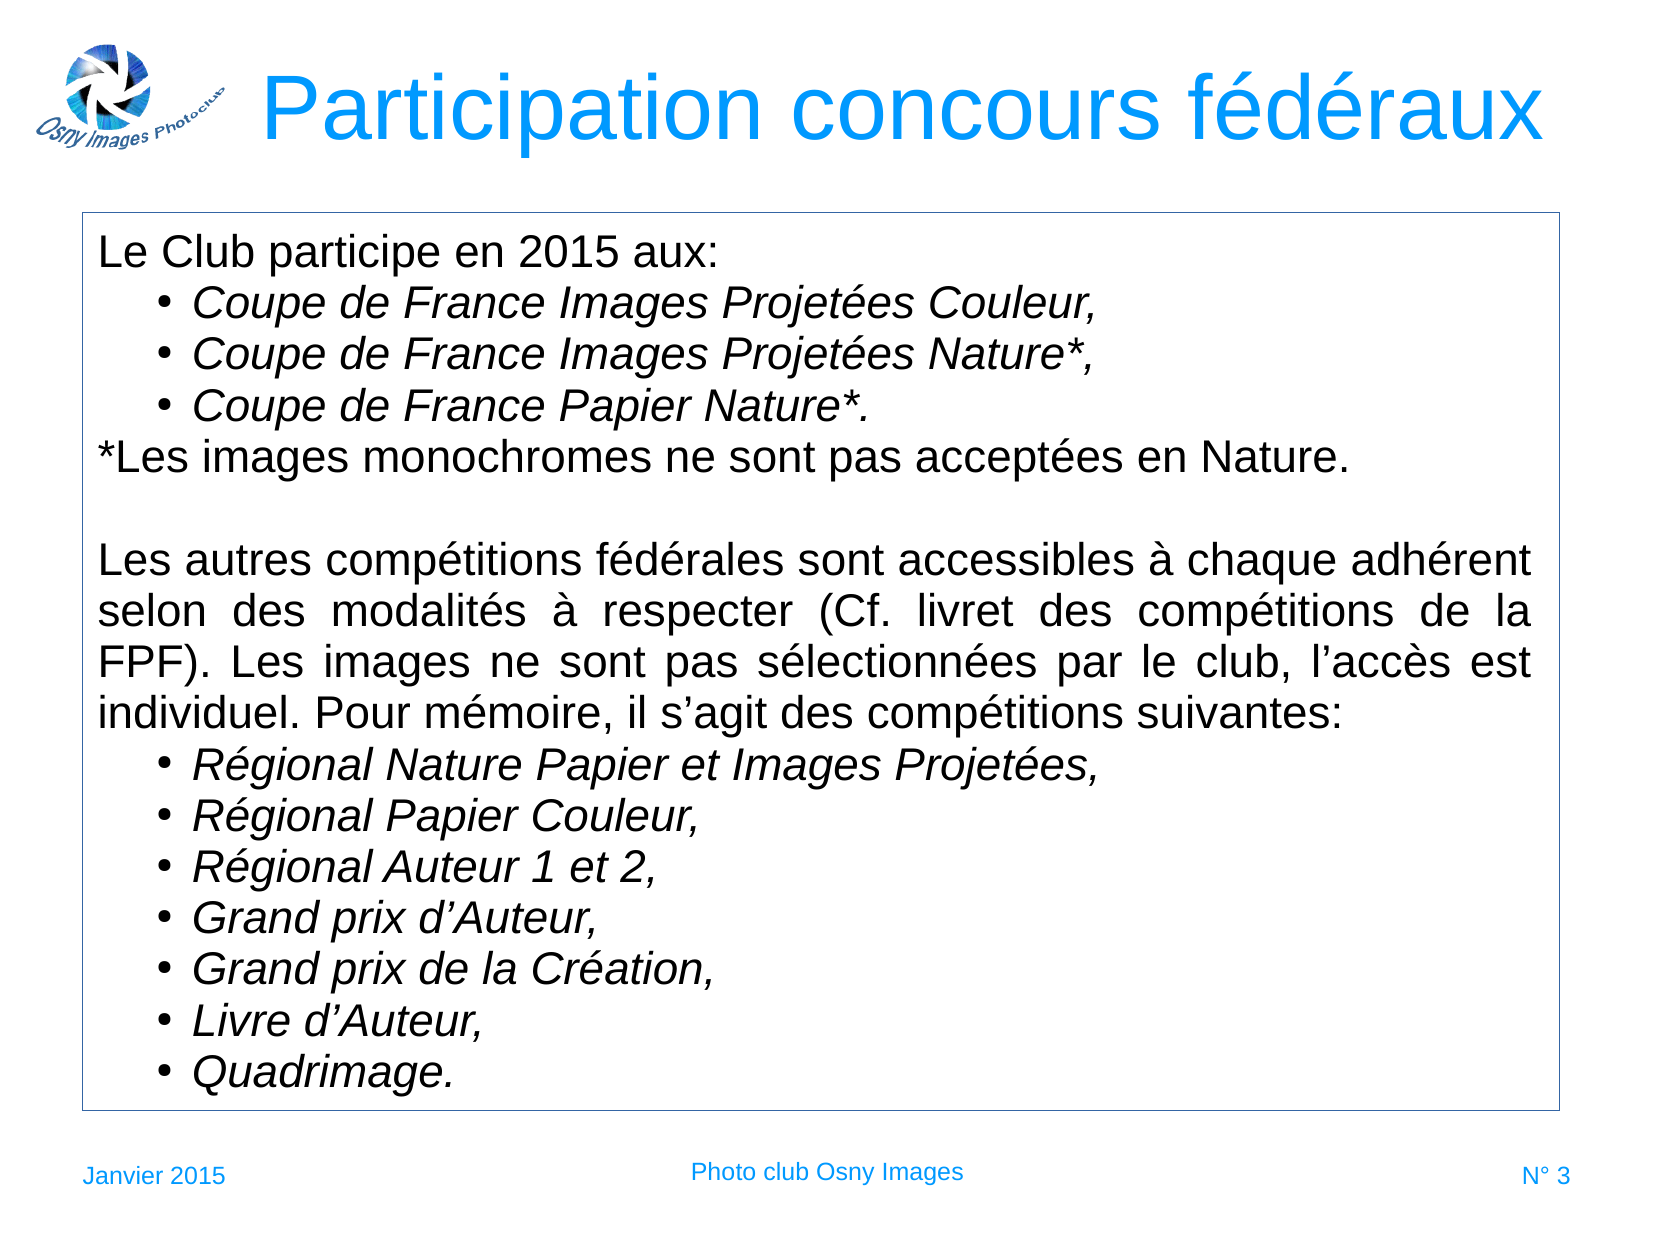

# Participation concours fédéraux
Le Club participe en 2015 aux:
Coupe de France Images Projetées Couleur,
Coupe de France Images Projetées Nature*,
Coupe de France Papier Nature*.
*Les images monochromes ne sont pas acceptées en Nature.
Les autres compétitions fédérales sont accessibles à chaque adhérent selon des modalités à respecter (Cf. livret des compétitions de la FPF). Les images ne sont pas sélectionnées par le club, l’accès est individuel. Pour mémoire, il s’agit des compétitions suivantes:
Régional Nature Papier et Images Projetées,
Régional Papier Couleur,
Régional Auteur 1 et 2,
Grand prix d’Auteur,
Grand prix de la Création,
Livre d’Auteur,
Quadrimage.
Janvier 2015
Photo club Osny Images
3